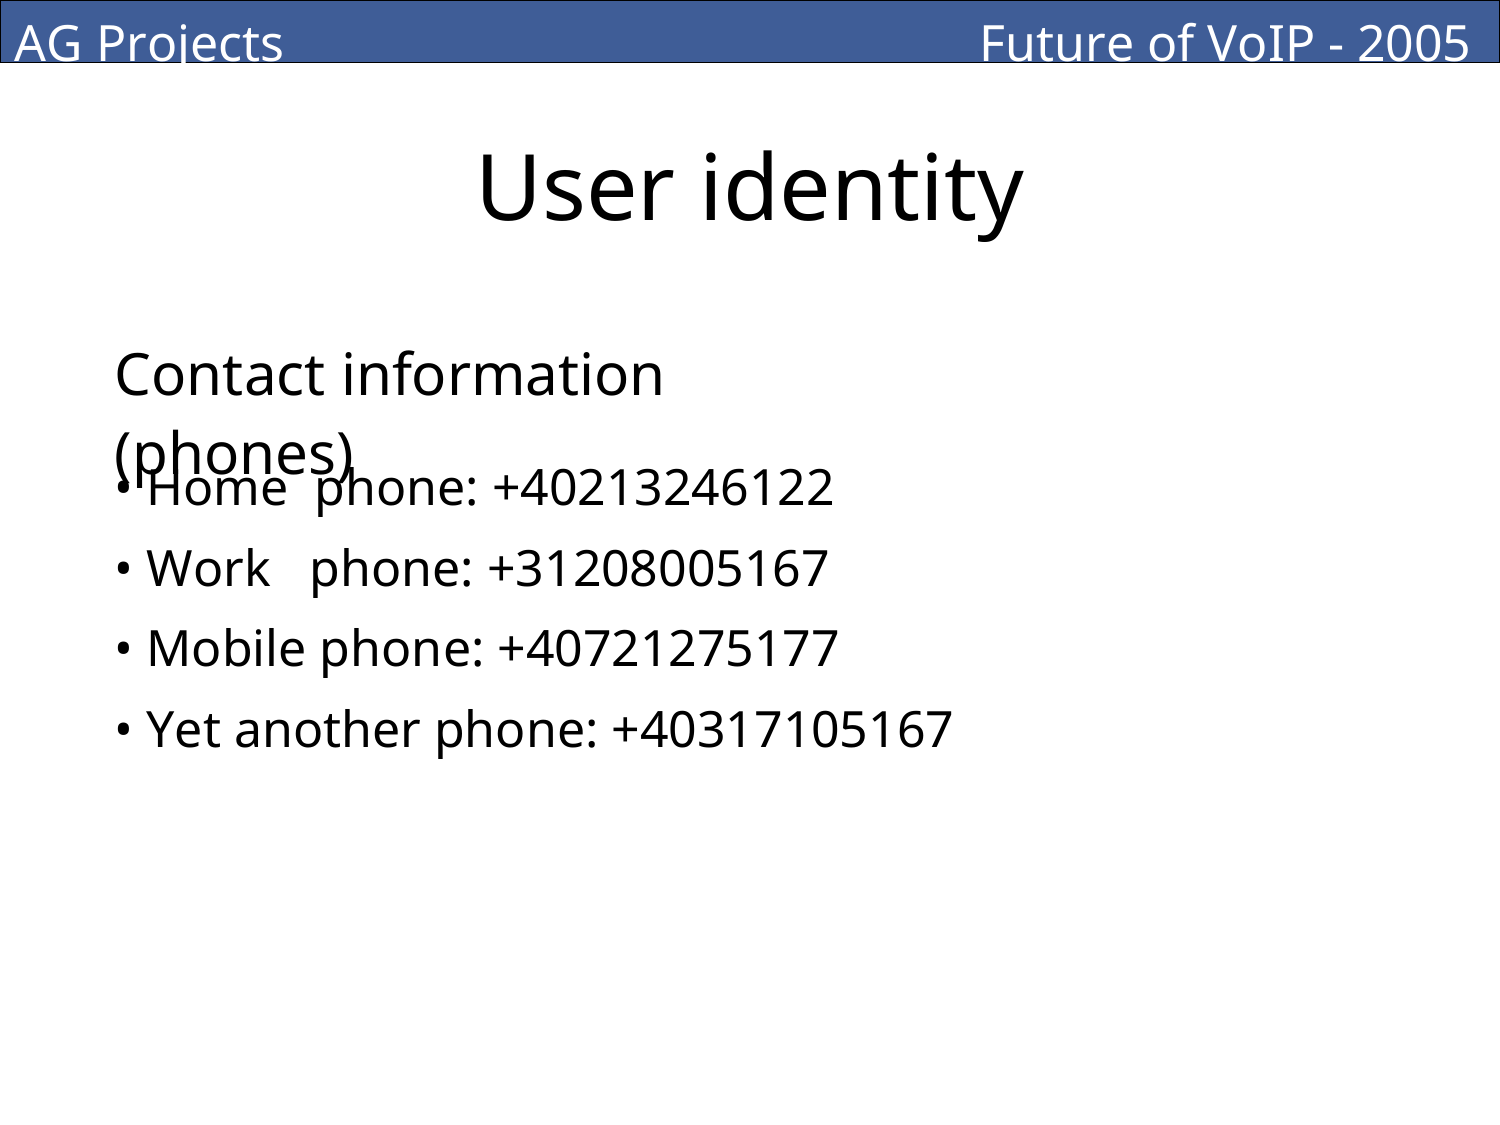

User identity
Contact information (phones)
# Home phone: +40213246122
 Work phone: +31208005167
 Mobile phone: +40721275177
 Yet another phone: +40317105167